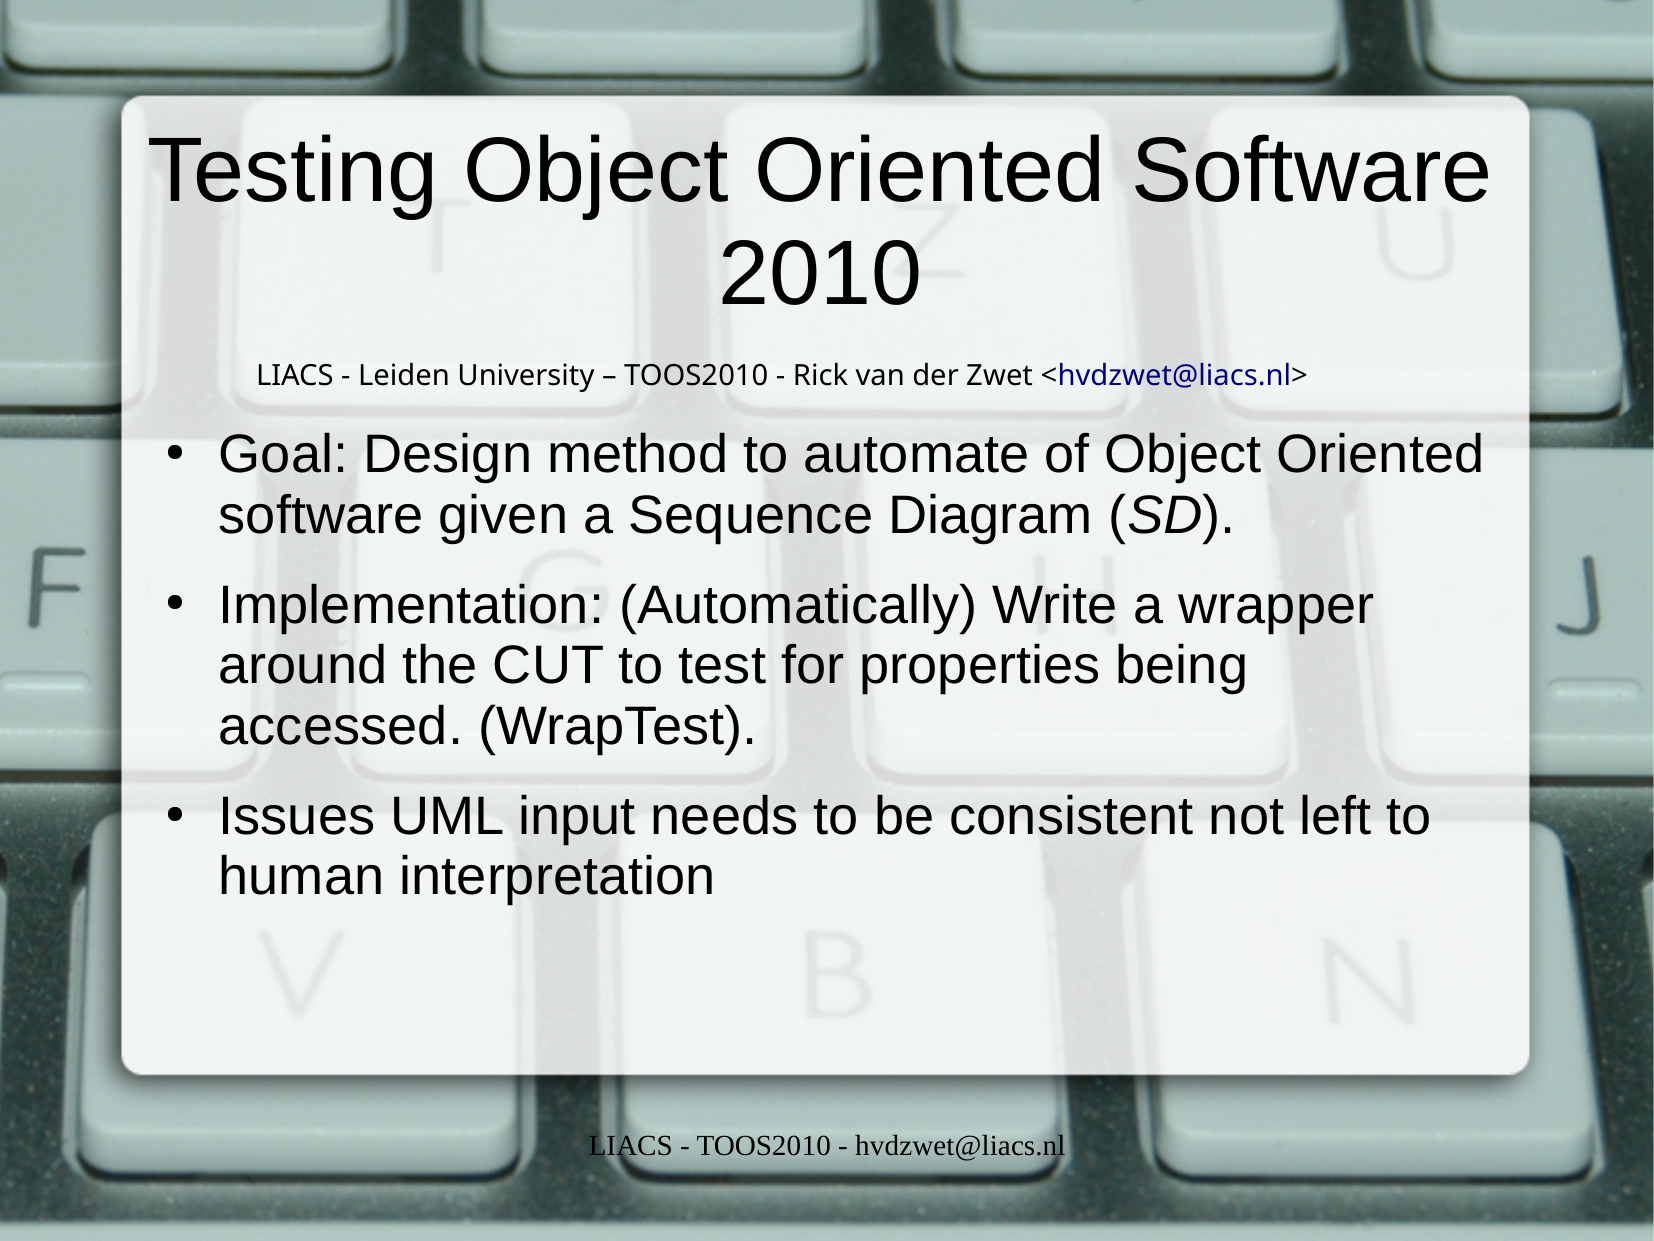

# Testing Object Oriented Software 2010
 LIACS - Leiden University – TOOS2010 - Rick van der Zwet <hvdzwet@liacs.nl>
Goal: Design method to automate of Object Oriented software given a Sequence Diagram (SD).
Implementation: (Automatically) Write a wrapper around the CUT to test for properties being accessed. (WrapTest).
Issues UML input needs to be consistent not left to human interpretation
LIACS - TOOS2010 - hvdzwet@liacs.nl